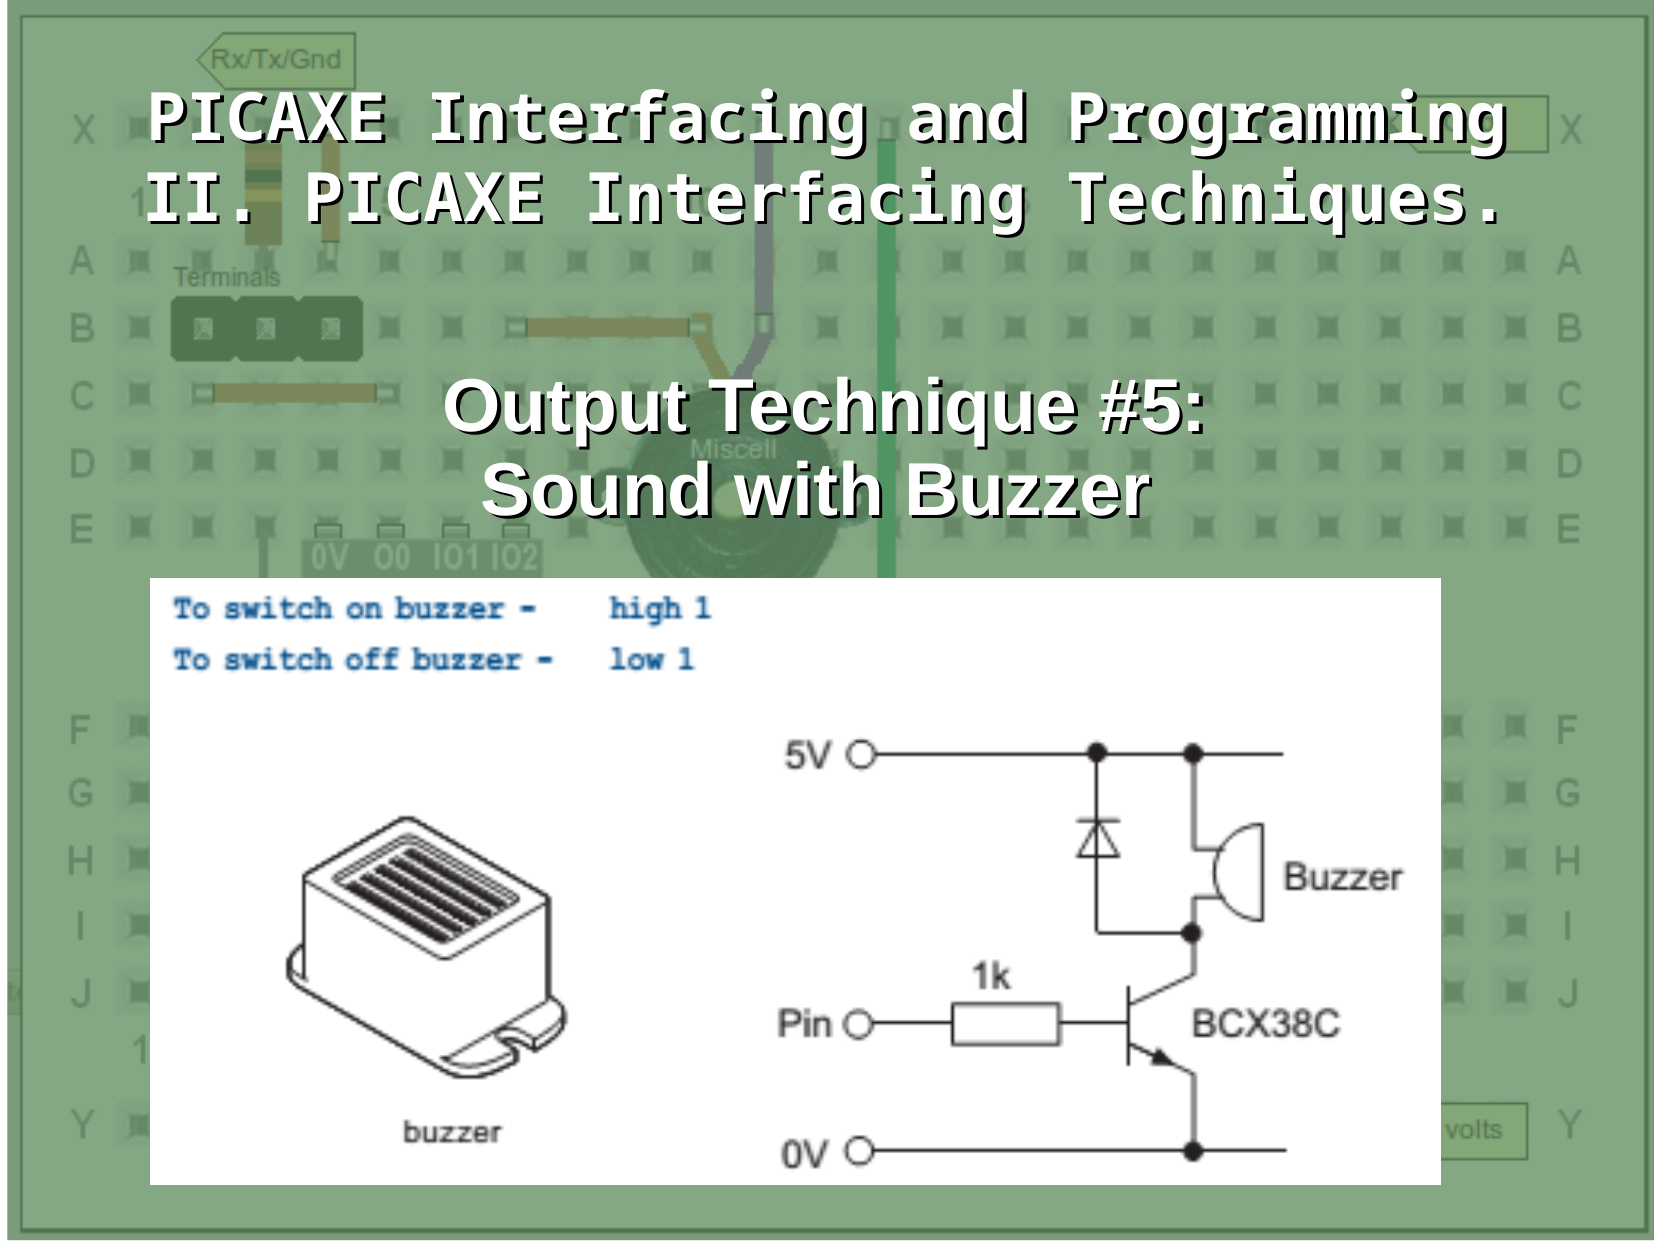

# PICAXE Interfacing and Programming II. PICAXE Interfacing Techniques.
 Output Technique #5:
Sound with Buzzer